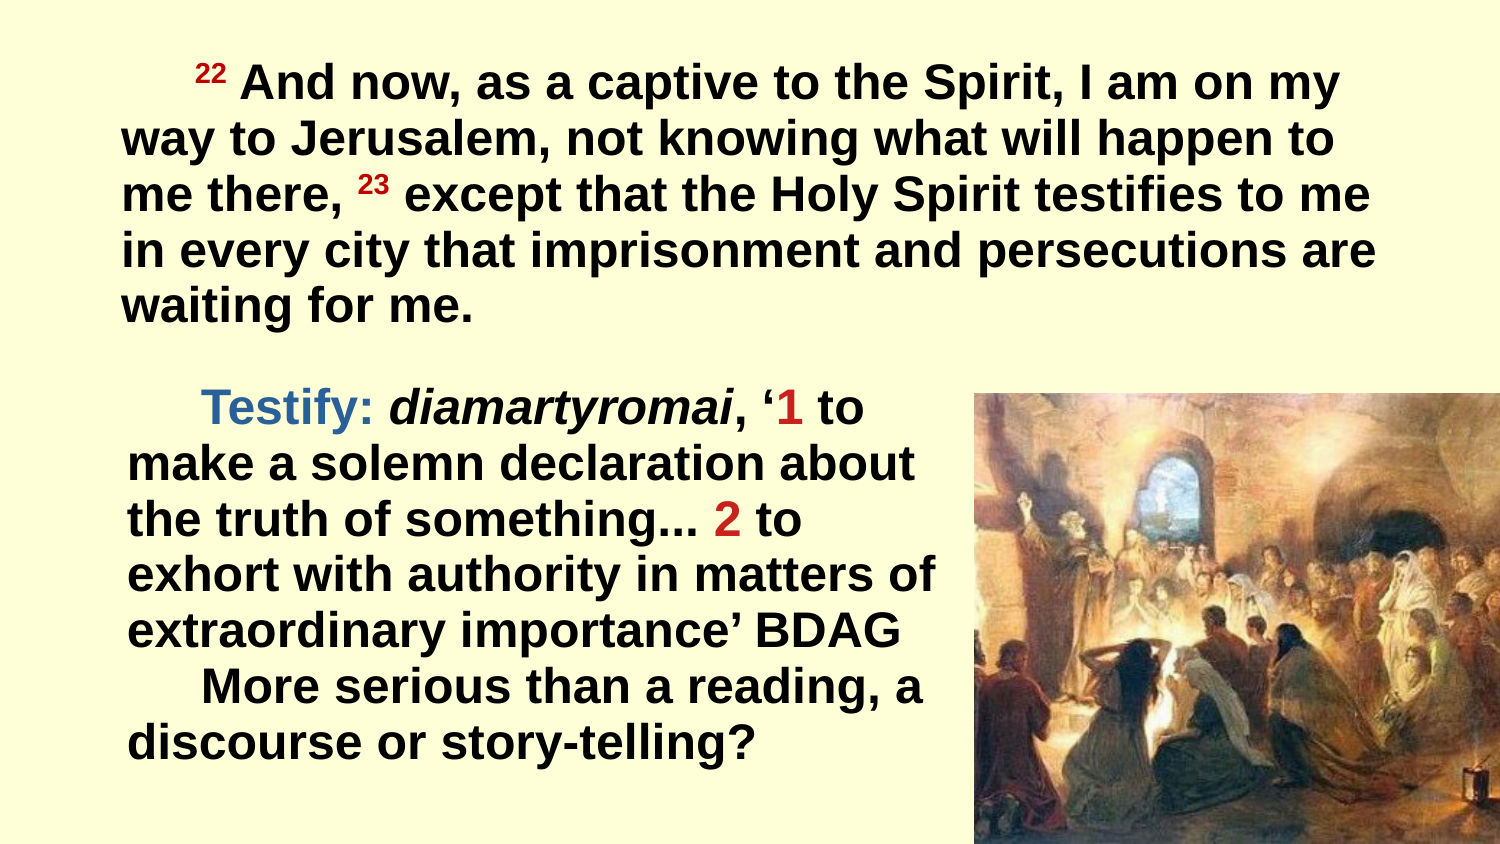

22 And now, as a captive to the Spirit, I am on my way to Jerusalem, not knowing what will happen to me there, 23 except that the Holy Spirit testifies to me in every city that imprisonment and persecutions are waiting for me.
	Testify: diamartyromai, ‘1 to make a solemn declaration about the truth of something... 2 to exhort with authority in matters of extraordinary importance’ BDAG
	More serious than a reading, a discourse or story-telling?